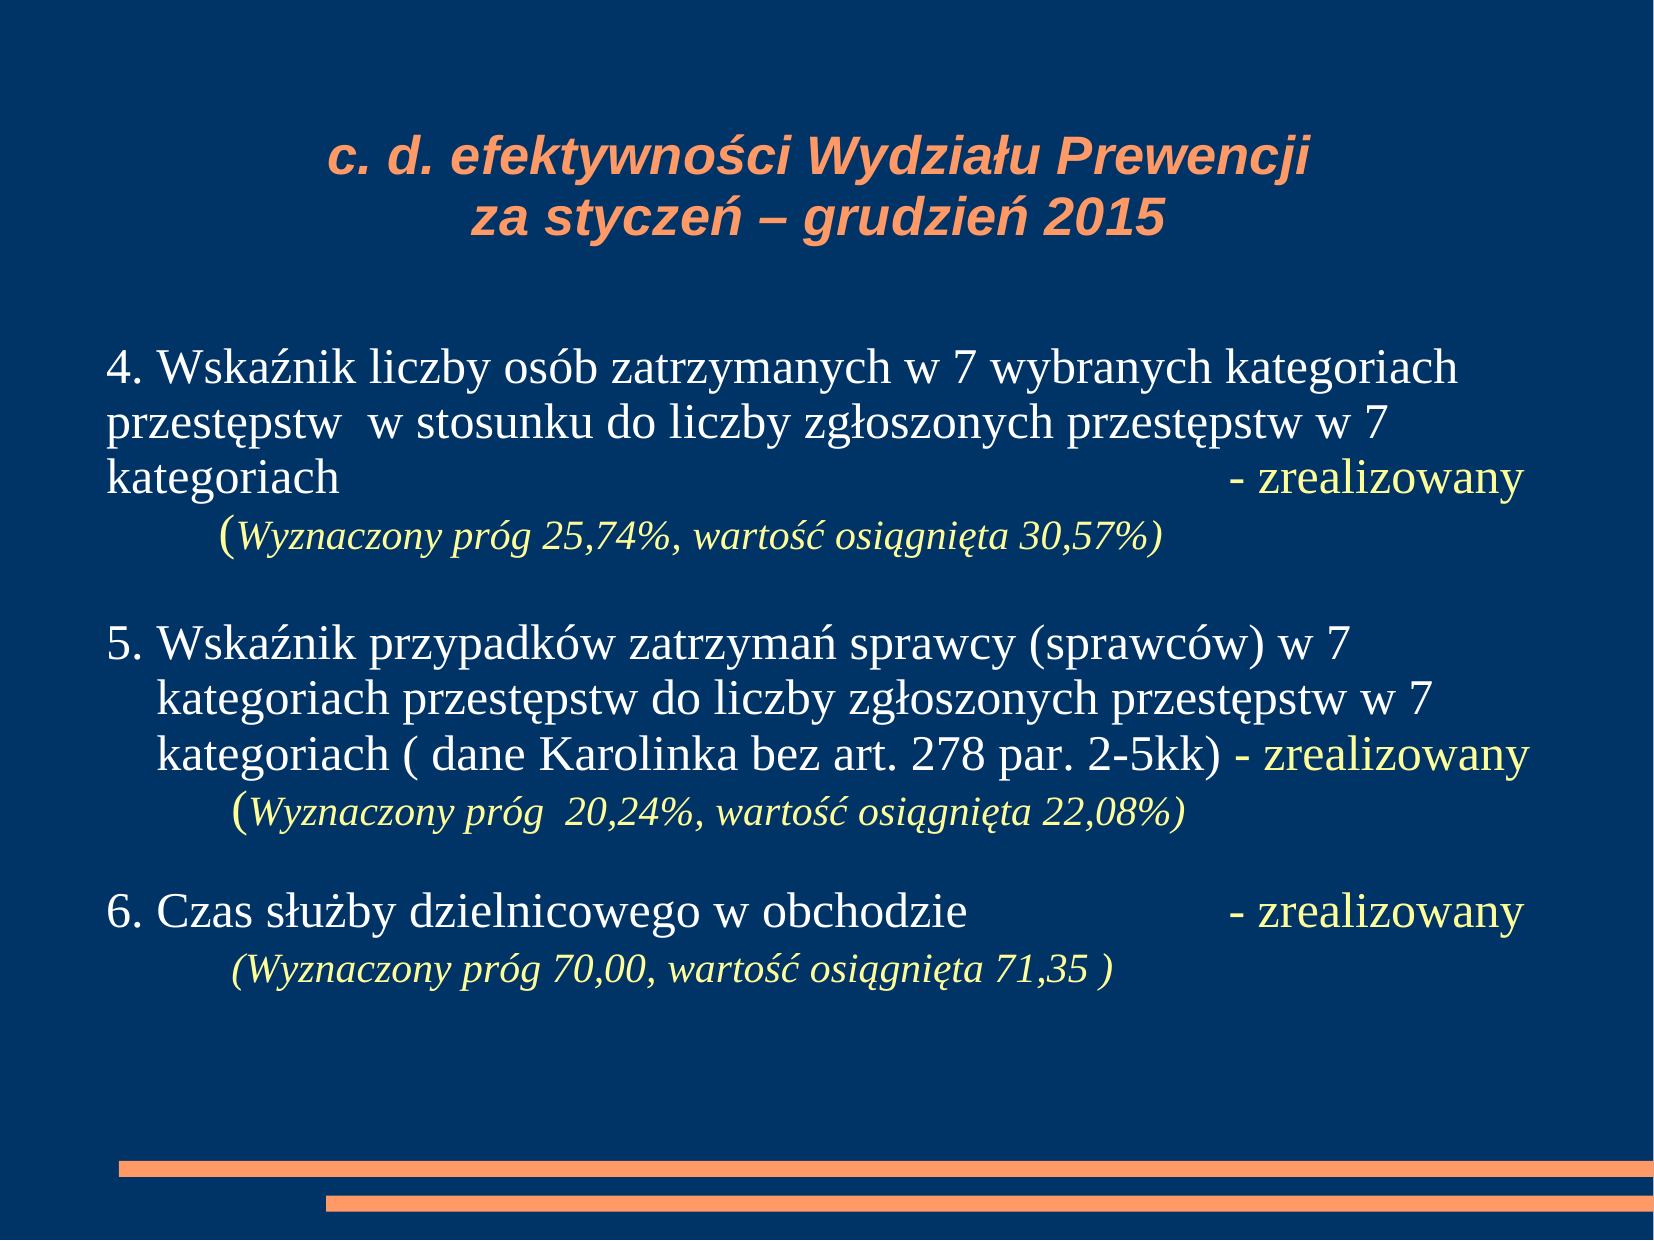

# c. d. efektywności Wydziału Prewencji za styczeń – grudzień 2015
4. Wskaźnik liczby osób zatrzymanych w 7 wybranych kategoriach przestępstw w stosunku do liczby zgłoszonych przestępstw w 7 kategoriach										 - zrealizowany
 (Wyznaczony próg 25,74%, wartość osiągnięta 30,57%)
5. Wskaźnik przypadków zatrzymań sprawcy (sprawców) w 7 kategoriach przestępstw do liczby zgłoszonych przestępstw w 7 kategoriach ( dane Karolinka bez art. 278 par. 2-5kk) - zrealizowany
 (Wyznaczony próg 20,24%, wartość osiągnięta 22,08%)
6. Czas służby dzielnicowego w obchodzie		 - zrealizowany
 (Wyznaczony próg 70,00, wartość osiągnięta 71,35 )